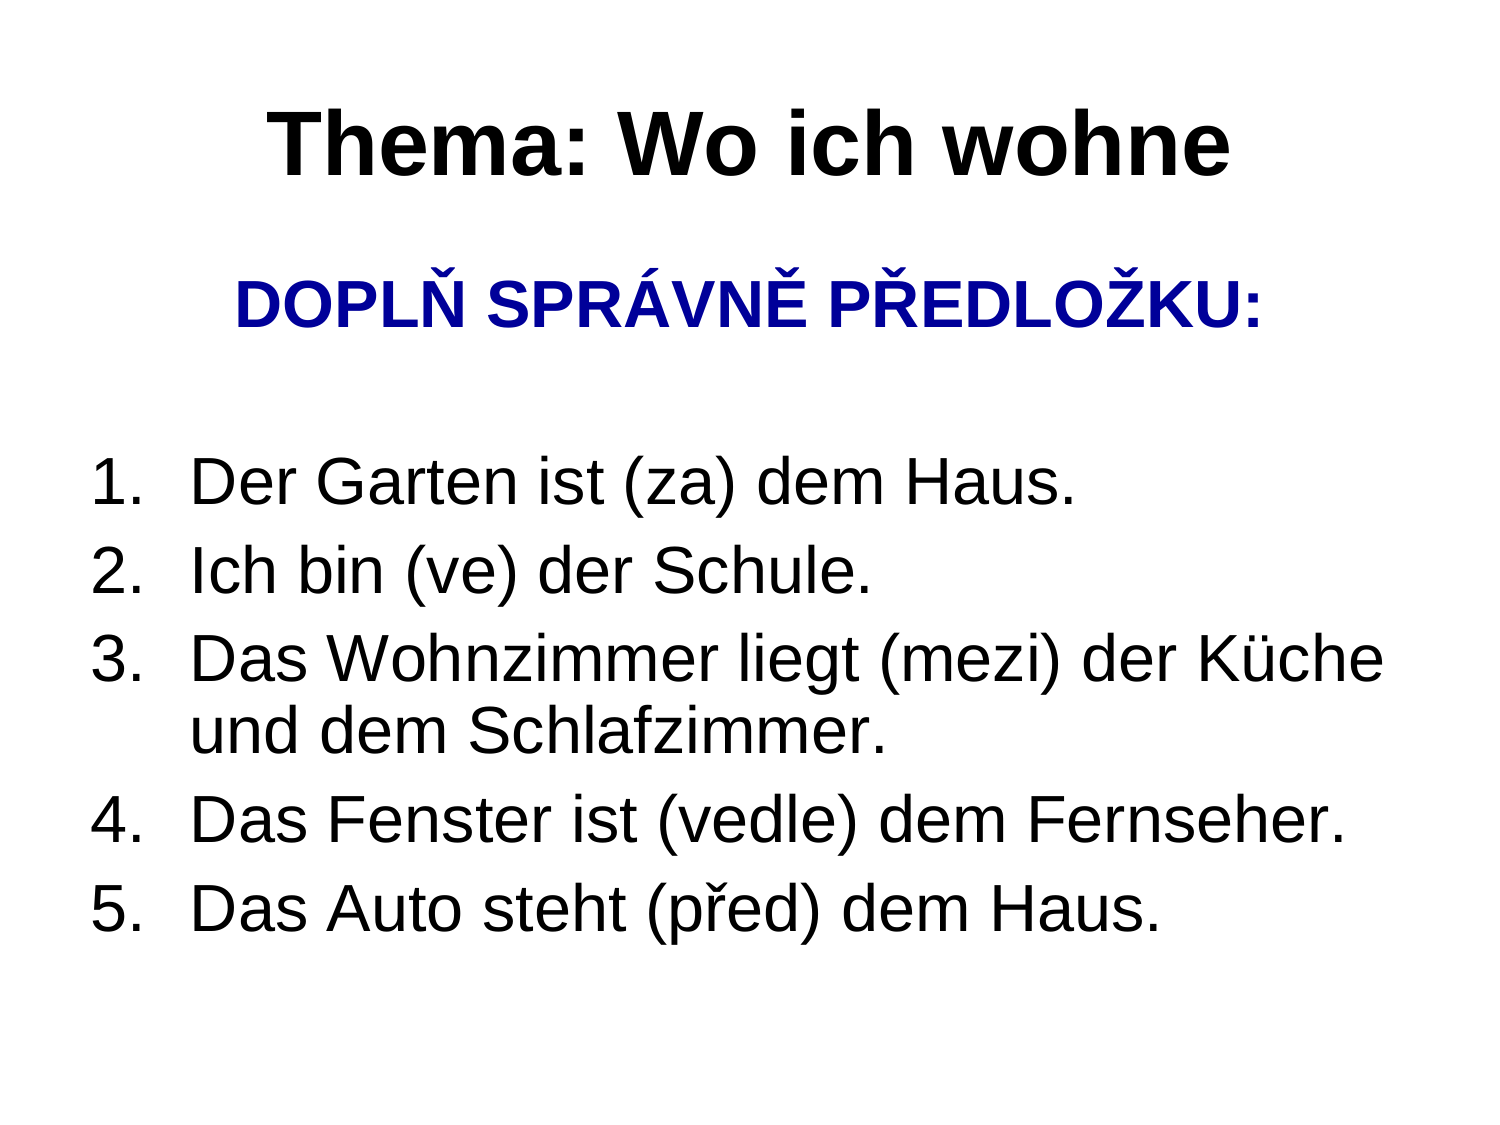

# Thema: Wo ich wohne
DOPLŇ SPRÁVNĚ PŘEDLOŽKU:
Der Garten ist (za) dem Haus.
Ich bin (ve) der Schule.
Das Wohnzimmer liegt (mezi) der Küche und dem Schlafzimmer.
Das Fenster ist (vedle) dem Fernseher.
Das Auto steht (před) dem Haus.